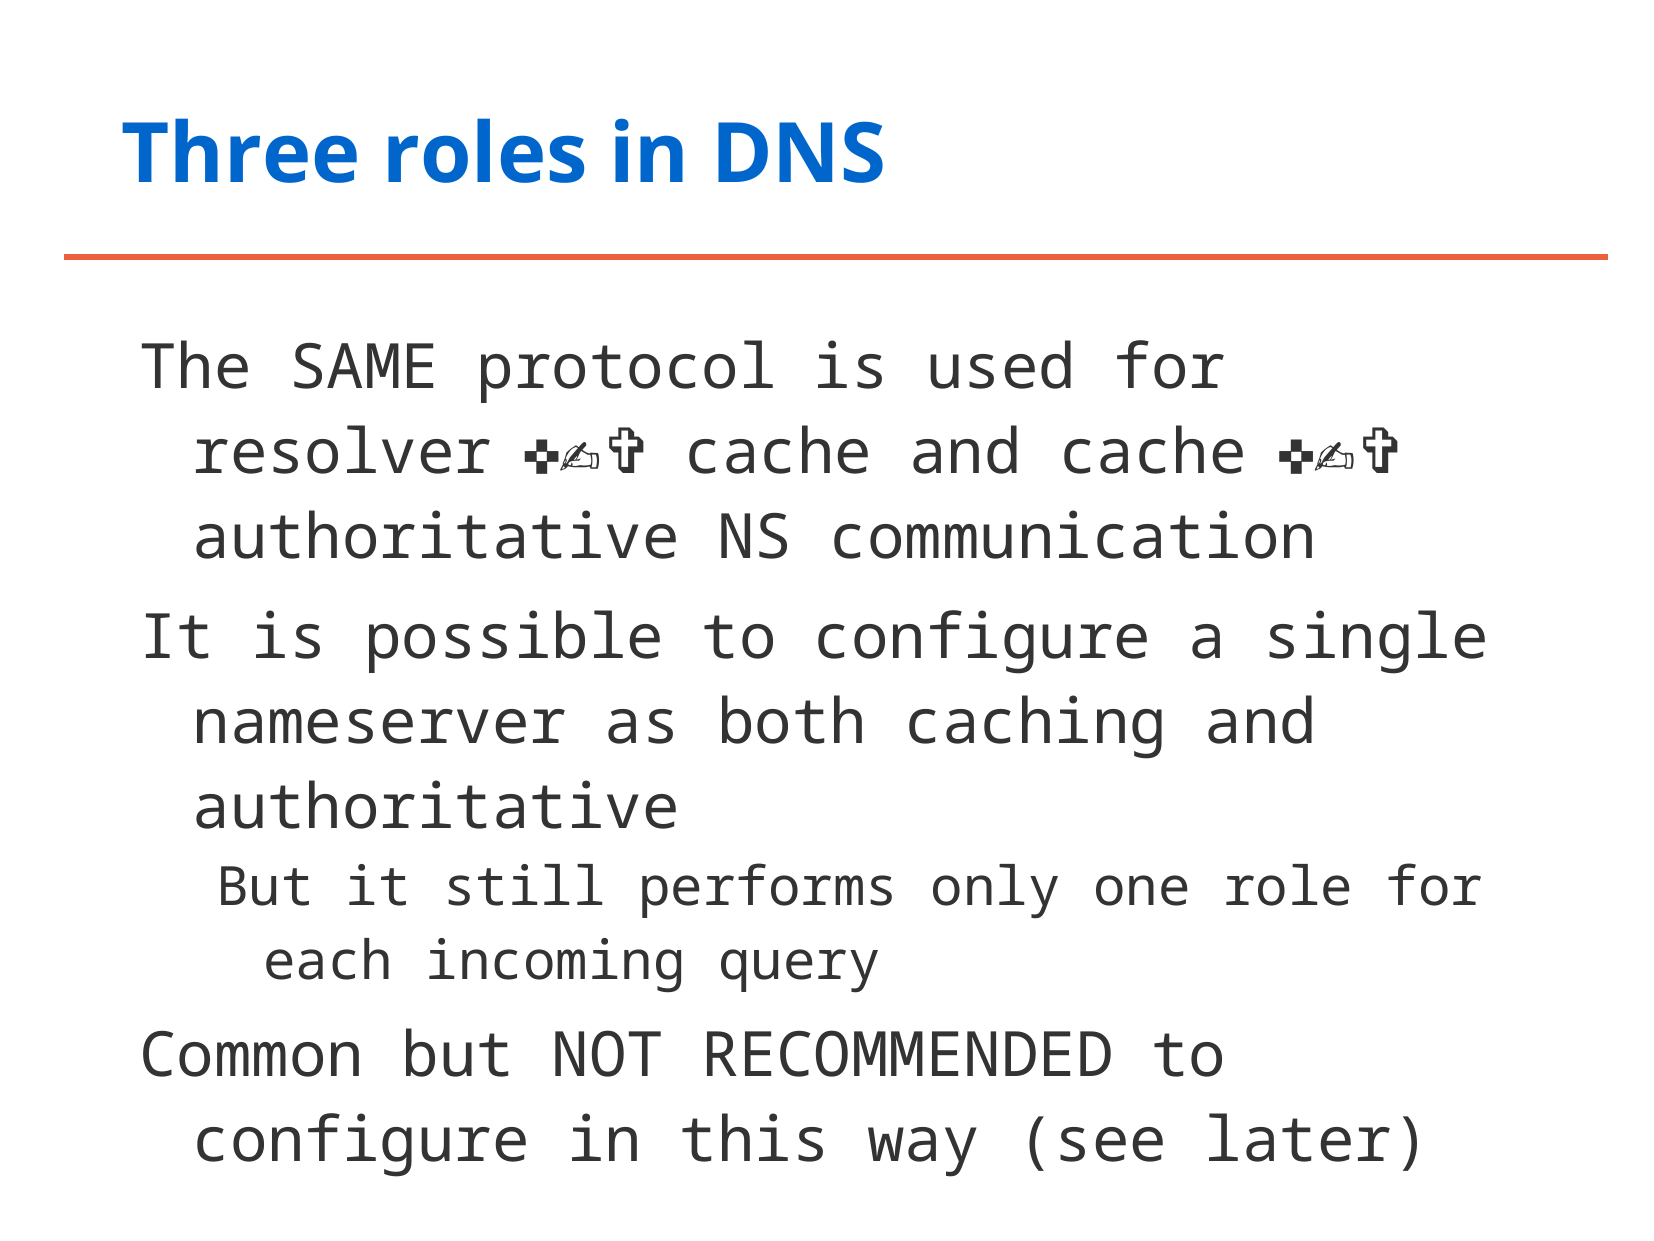

# Three roles in DNS
The SAME protocol is used for resolver <-> cache and cache <-> authoritative NS communication
It is possible to configure a single nameserver as both caching and authoritative
But it still performs only one role for each incoming query
Common but NOT RECOMMENDED to configure in this way (see later)